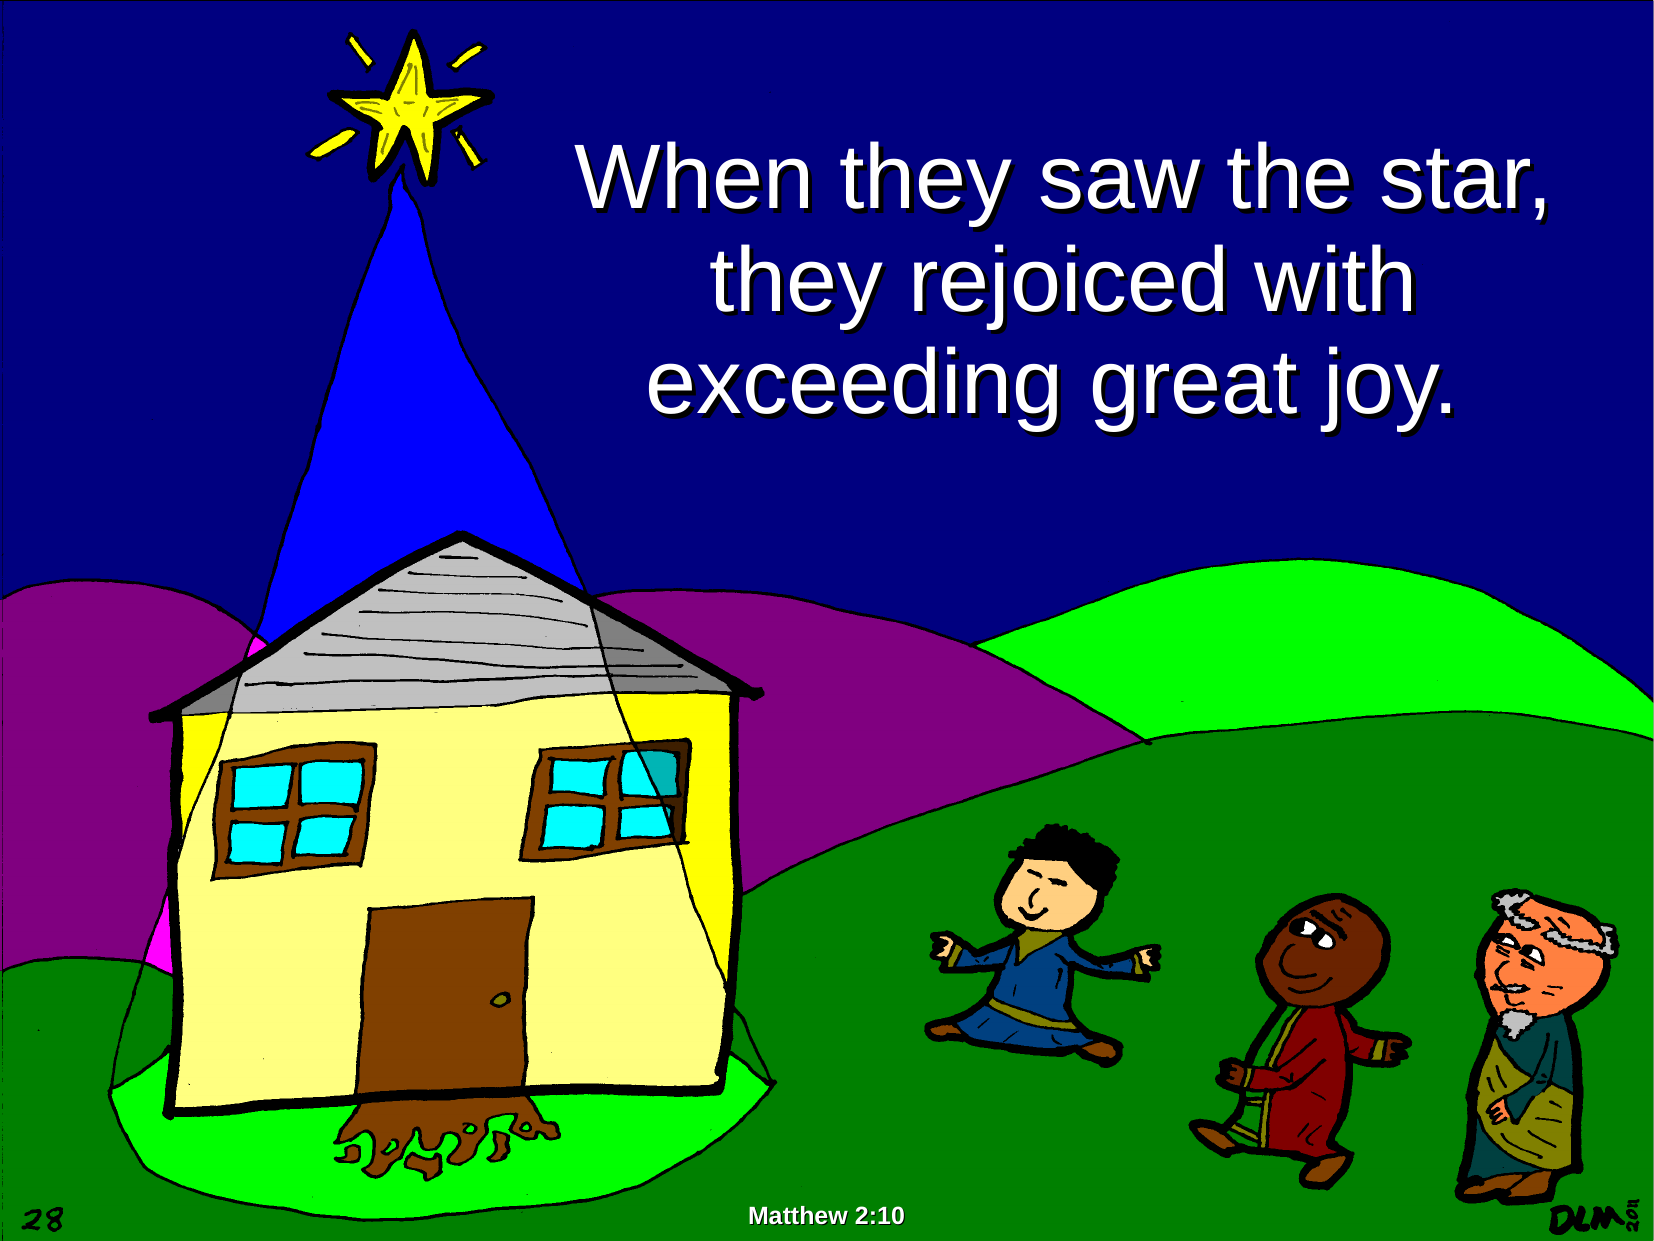

When they saw the star, they rejoiced with exceeding great joy.
Matthew 2:10